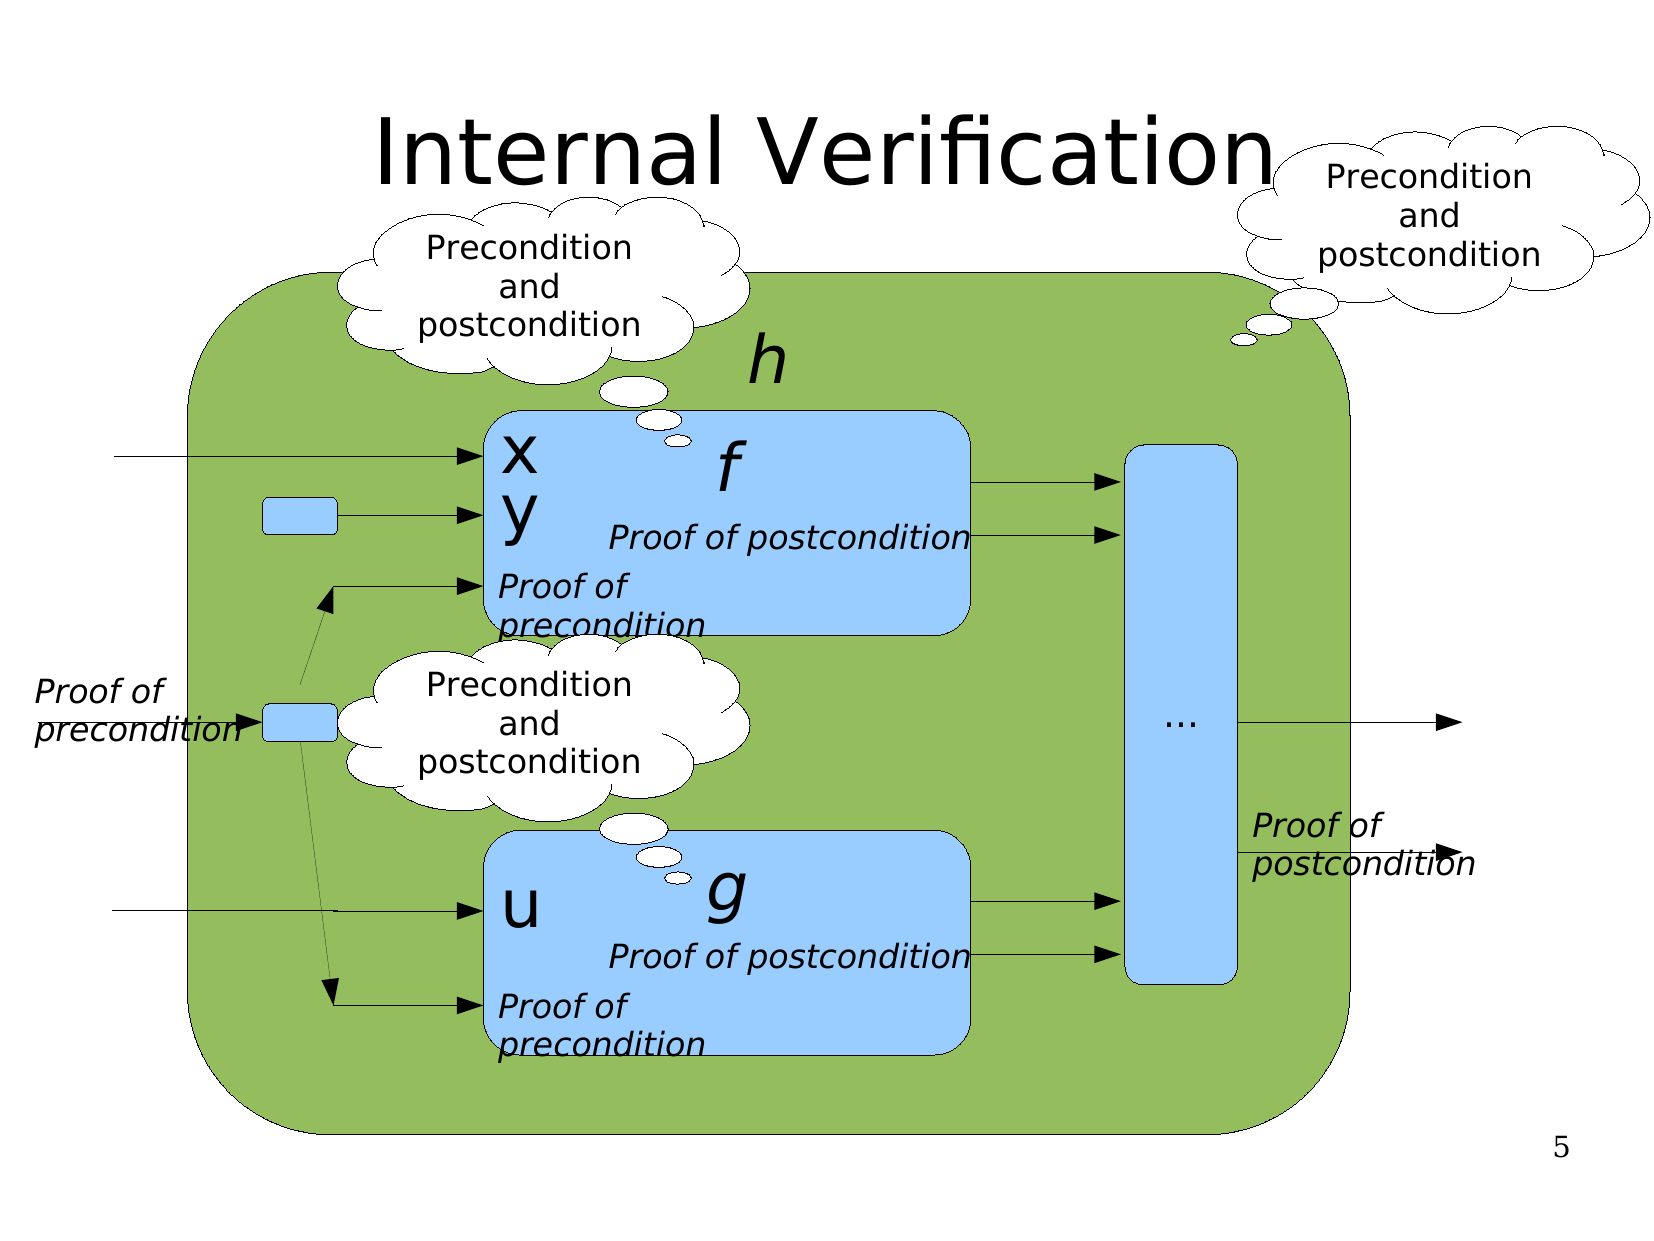

# Internal Verification
Precondition and postcondition
Precondition and postcondition
h
x
f
y
...
Proof of postcondition
Proof of precondition
Precondition and postcondition
Proof of precondition
Proof of postcondition
g
u
Proof of postcondition
Proof of precondition
5